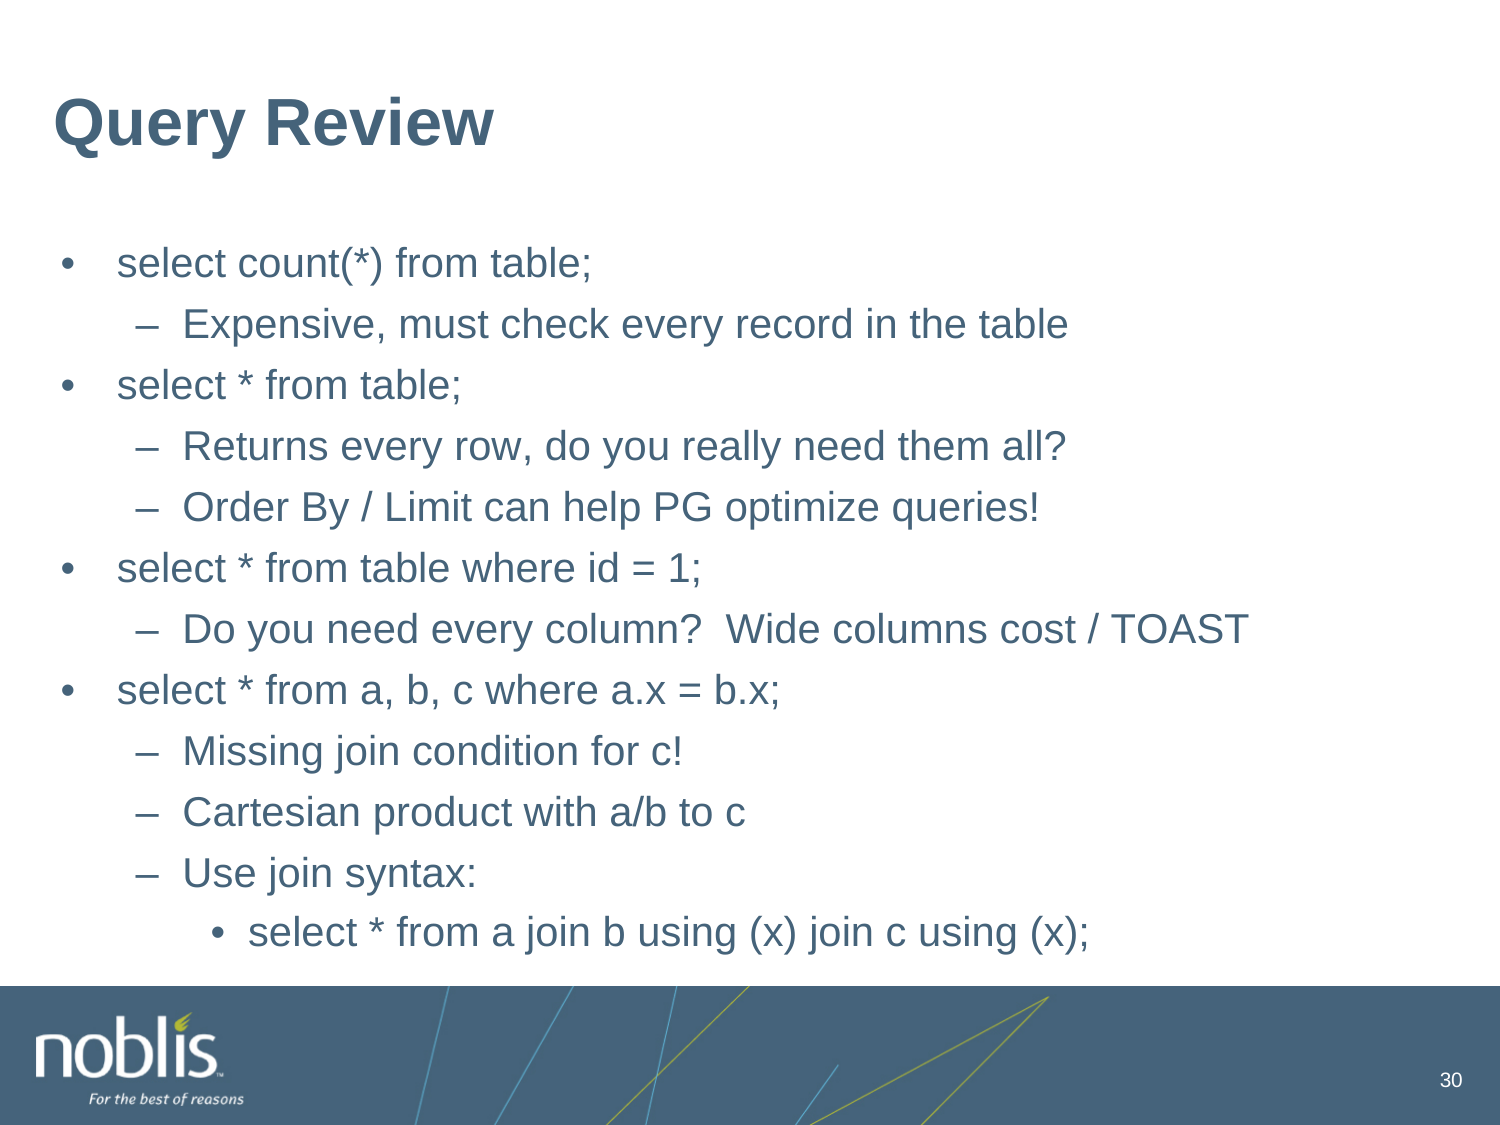

# Query Review
select count(*) from table;
Expensive, must check every record in the table
select * from table;
Returns every row, do you really need them all?
Order By / Limit can help PG optimize queries!
select * from table where id = 1;
Do you need every column? Wide columns cost / TOAST
select * from a, b, c where a.x = b.x;
Missing join condition for c!
Cartesian product with a/b to c
Use join syntax:
select * from a join b using (x) join c using (x);